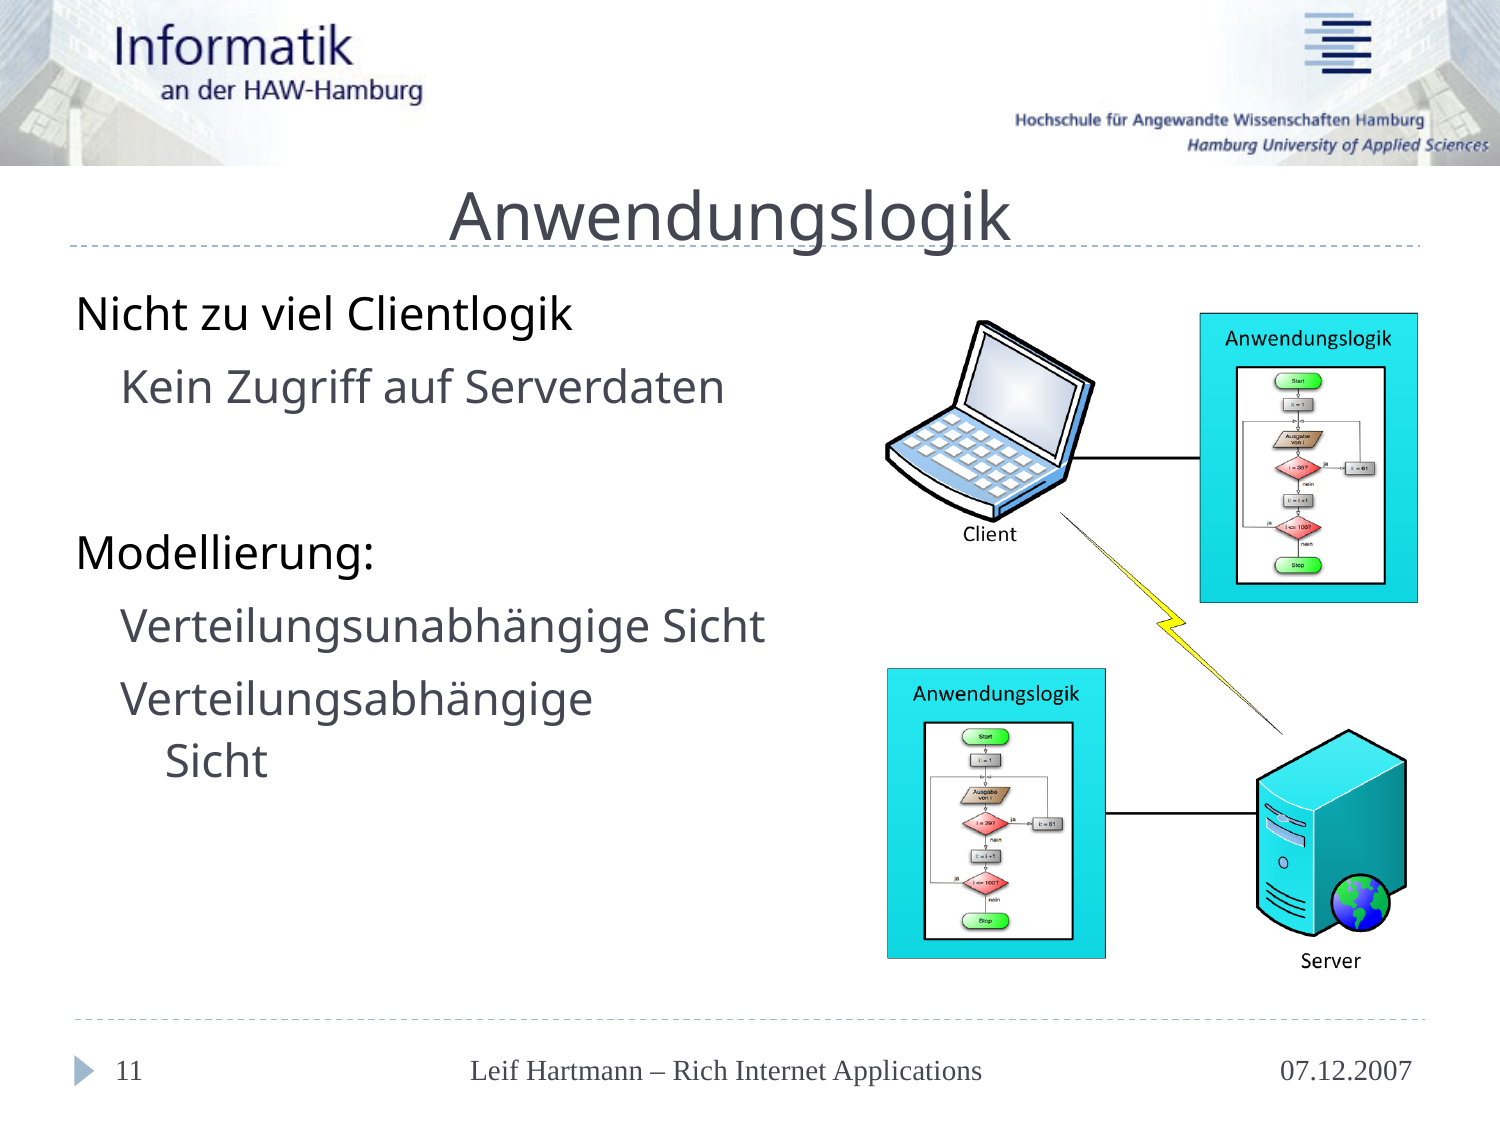

# Anwendungslogik
Nicht zu viel Clientlogik
Kein Zugriff auf Serverdaten
Modellierung:
Verteilungsunabhängige Sicht
Verteilungsabhängige
Sicht
11
07.12.2007
Leif Hartmann - Rich Internet Applications